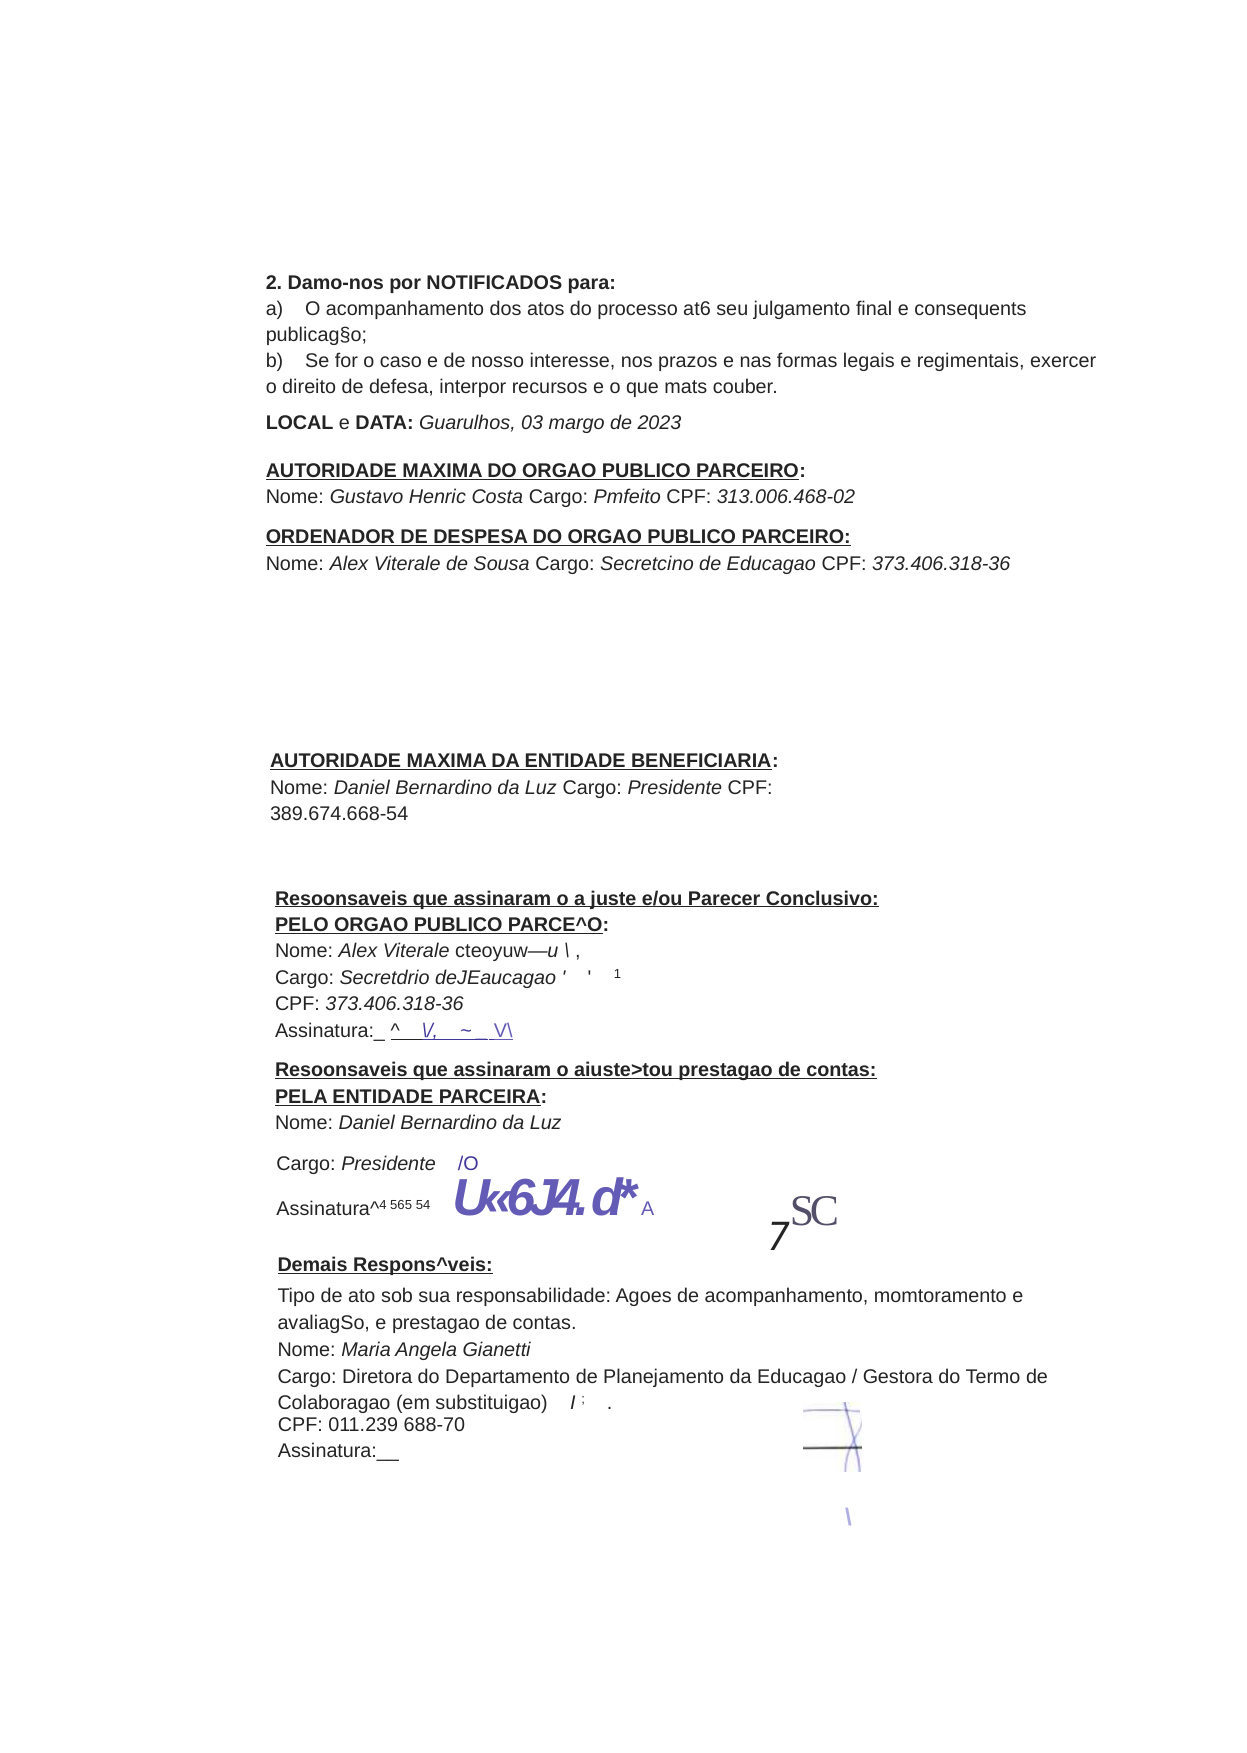

2. Damo-nos por NOTIFICADOS para:
a) O acompanhamento dos atos do processo at6 seu julgamento final e consequents publicag§o;
b) Se for o caso e de nosso interesse, nos prazos e nas formas legais e regimentais, exercer o direito de defesa, interpor recursos e o que mats couber.
LOCAL e DATA: Guarulhos, 03 margo de 2023
AUTORIDADE MAXIMA DO ORGAO PUBLICO PARCEIRO:
Nome: Gustavo Henric Costa Cargo: Pmfeito CPF: 313.006.468-02
ORDENADOR DE DESPESA DO ORGAO PUBLICO PARCEIRO:
Nome: Alex Viterale de Sousa Cargo: Secretcino de Educagao CPF: 373.406.318-36
AUTORIDADE MAXIMA DA ENTIDADE BENEFICIARIA:
Nome: Daniel Bernardino da Luz Cargo: Presidente CPF: 389.674.668-54
Resoonsaveis que assinaram o a juste e/ou Parecer Conclusivo: PELO ORGAO PUBLICO PARCE^O:
Nome: Alex Viterale cteoyuw—u \ ,
Cargo: Secretdrio deJEaucagao ' ' 1
CPF: 373.406.318-36
Assinatura:_ ^ \/, ~ _ V\
Resoonsaveis que assinaram o aiuste>tou prestagao de contas: PELA ENTIDADE PARCEIRA:
Nome: Daniel Bernardino da Luz
Cargo: Presidente /O
Assinatura^4 565 54 U«6J4. d* A
SC
7
Demais Respons^veis:
Tipo de ato sob sua responsabilidade: Agoes de acompanhamento, momtoramento e avaliagSo, e prestagao de contas.
Nome: Maria Angela Gianetti
Cargo: Diretora do Departamento de Planejamento da Educagao / Gestora do Termo de Colaboragao (em substituigao) I ; .
CPF: 011.239 688-70
Assinatura:__
\